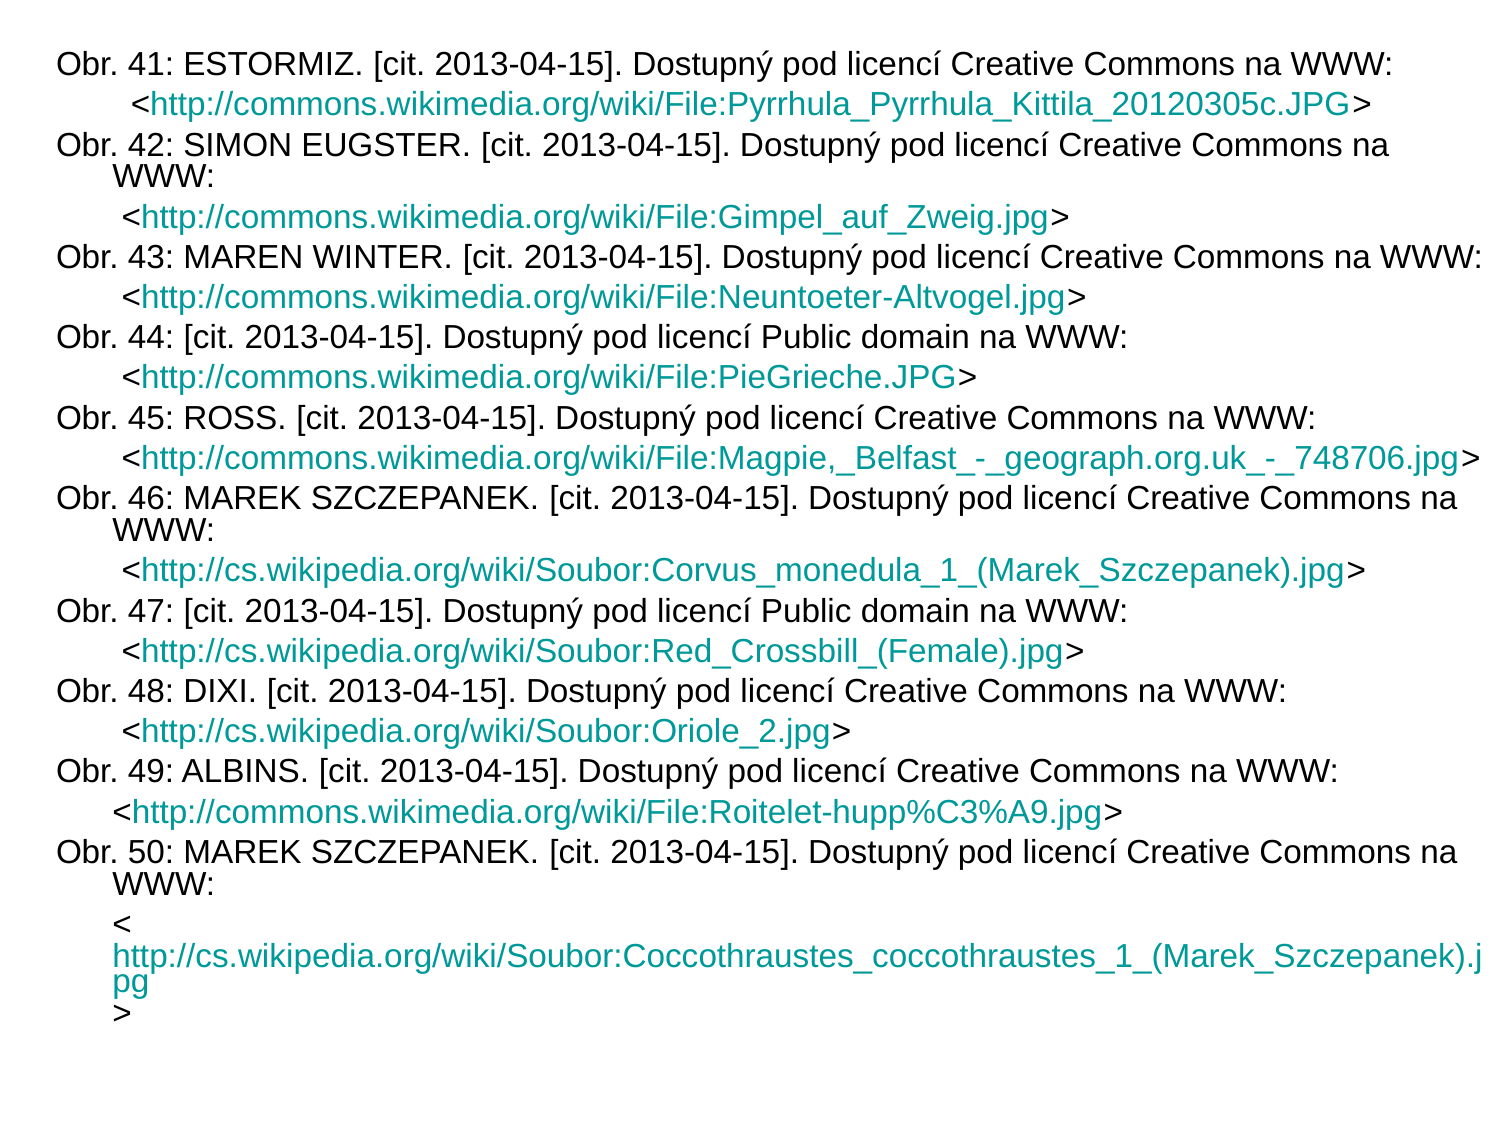

# Obr. 41: ESTORMIZ. [cit. 2013-04-15]. Dostupný pod licencí Creative Commons na WWW:
	 <http://commons.wikimedia.org/wiki/File:Pyrrhula_Pyrrhula_Kittila_20120305c.JPG>
Obr. 42: SIMON EUGSTER. [cit. 2013-04-15]. Dostupný pod licencí Creative Commons na WWW:
	 <http://commons.wikimedia.org/wiki/File:Gimpel_auf_Zweig.jpg>
Obr. 43: MAREN WINTER. [cit. 2013-04-15]. Dostupný pod licencí Creative Commons na WWW:
	 <http://commons.wikimedia.org/wiki/File:Neuntoeter-Altvogel.jpg>
Obr. 44: [cit. 2013-04-15]. Dostupný pod licencí Public domain na WWW:
	 <http://commons.wikimedia.org/wiki/File:PieGrieche.JPG>
Obr. 45: ROSS. [cit. 2013-04-15]. Dostupný pod licencí Creative Commons na WWW:
	 <http://commons.wikimedia.org/wiki/File:Magpie,_Belfast_-_geograph.org.uk_-_748706.jpg>
Obr. 46: MAREK SZCZEPANEK. [cit. 2013-04-15]. Dostupný pod licencí Creative Commons na WWW:
	 <http://cs.wikipedia.org/wiki/Soubor:Corvus_monedula_1_(Marek_Szczepanek).jpg>
Obr. 47: [cit. 2013-04-15]. Dostupný pod licencí Public domain na WWW:
	 <http://cs.wikipedia.org/wiki/Soubor:Red_Crossbill_(Female).jpg>
Obr. 48: DIXI. [cit. 2013-04-15]. Dostupný pod licencí Creative Commons na WWW:
	 <http://cs.wikipedia.org/wiki/Soubor:Oriole_2.jpg>
Obr. 49: ALBINS. [cit. 2013-04-15]. Dostupný pod licencí Creative Commons na WWW:
	<http://commons.wikimedia.org/wiki/File:Roitelet-hupp%C3%A9.jpg>
Obr. 50: MAREK SZCZEPANEK. [cit. 2013-04-15]. Dostupný pod licencí Creative Commons na WWW:
	<http://cs.wikipedia.org/wiki/Soubor:Coccothraustes_coccothraustes_1_(Marek_Szczepanek).jpg>